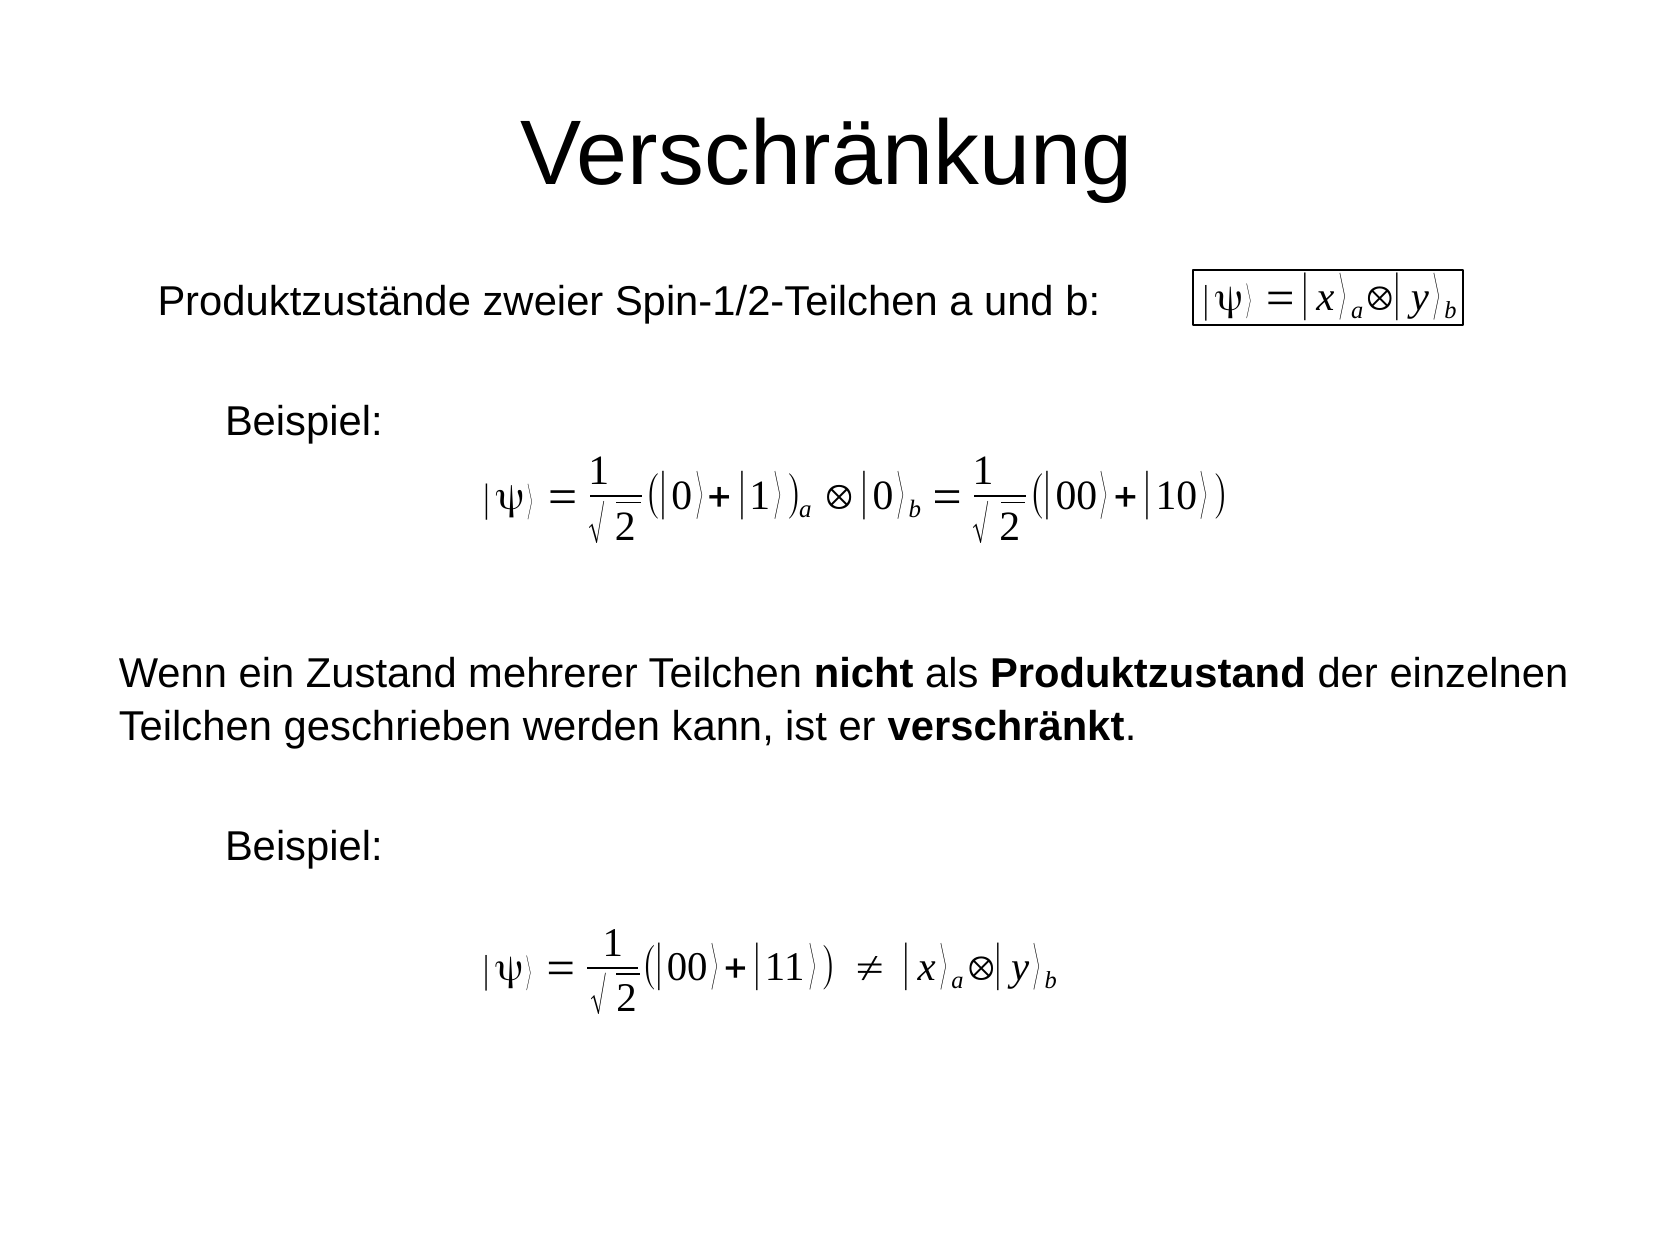

# Verschränkung
Produktzustände zweier Spin-1/2-Teilchen a und b:
Beispiel:
Wenn ein Zustand mehrerer Teilchen nicht als Produktzustand der einzelnen
Teilchen geschrieben werden kann, ist er verschränkt.
Beispiel: